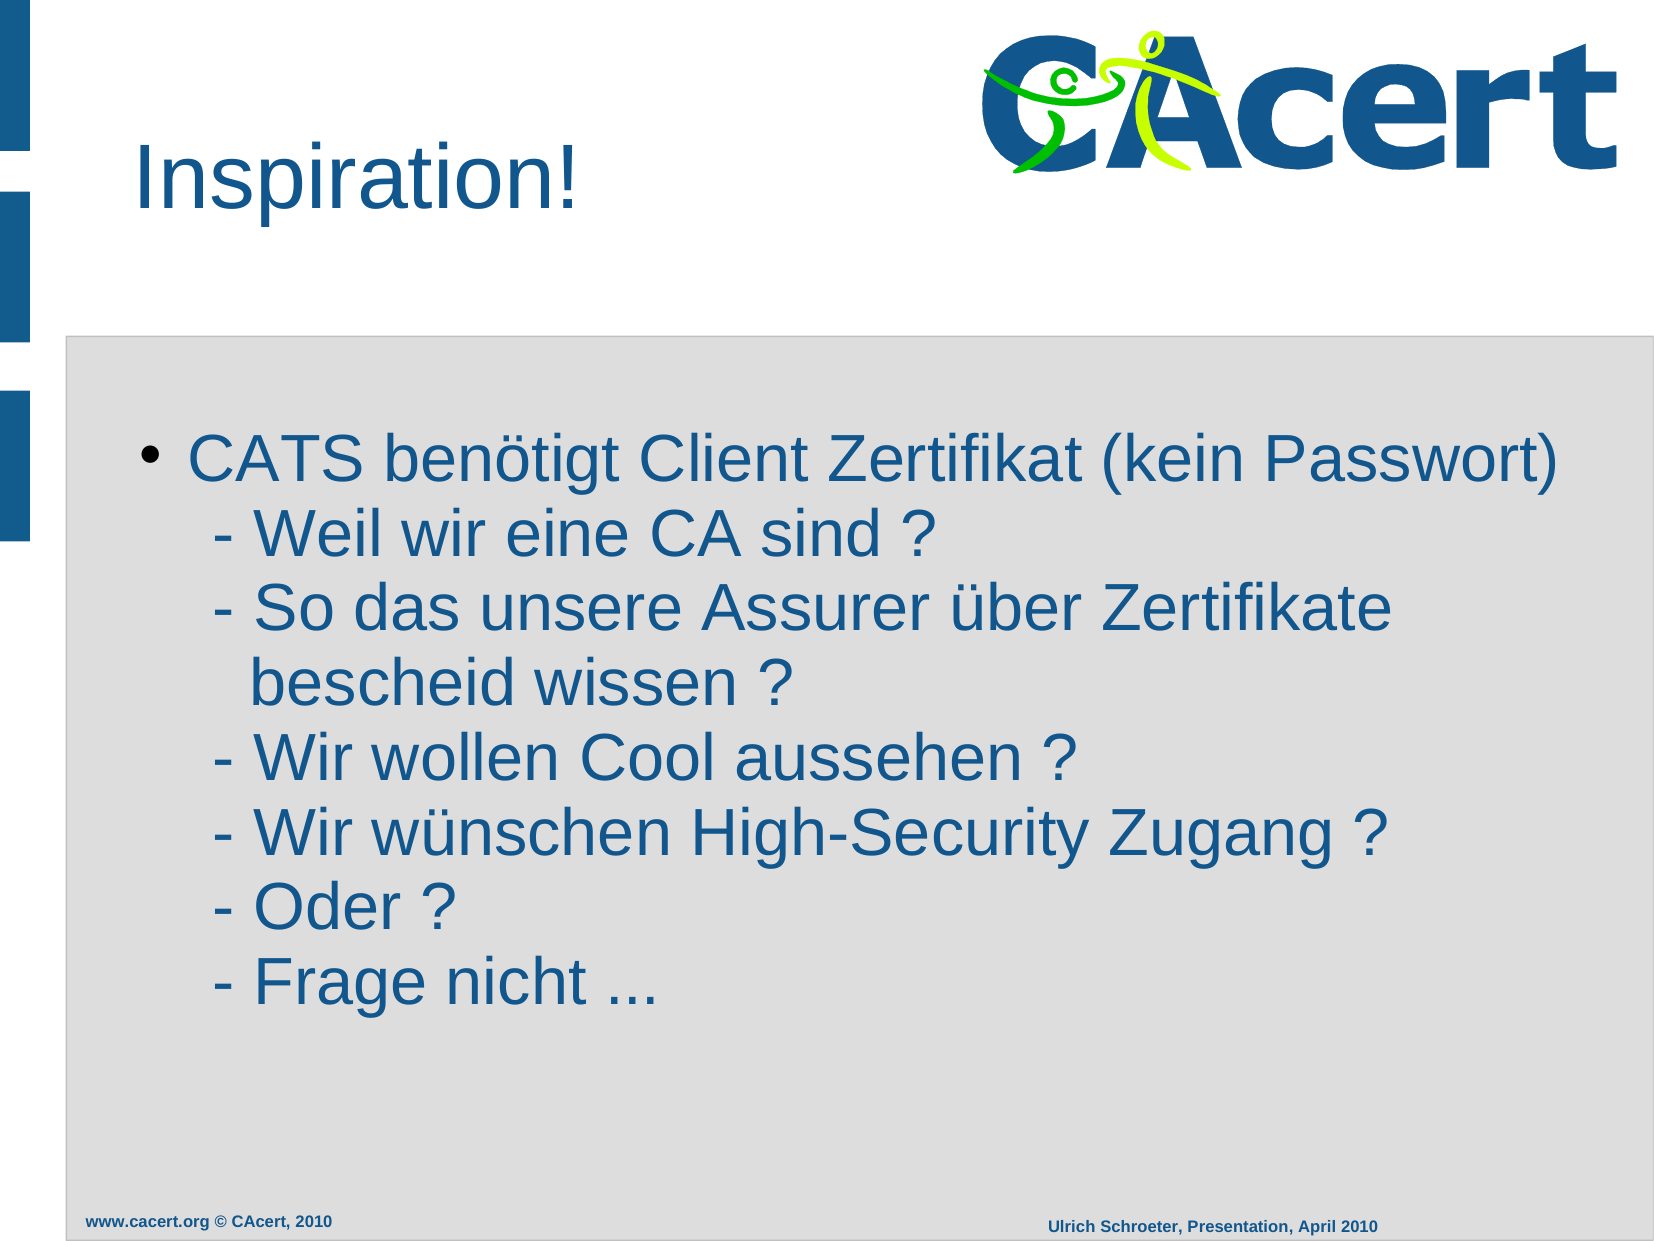

Inspiration!
 CATS benötigt Client Zertifikat (kein Passwort)
 - Weil wir eine CA sind ?
 - So das unsere Assurer über Zertifikate
 bescheid wissen ?
 - Wir wollen Cool aussehen ?
 - Wir wünschen High-Security Zugang ?
 - Oder ?
 - Frage nicht ...